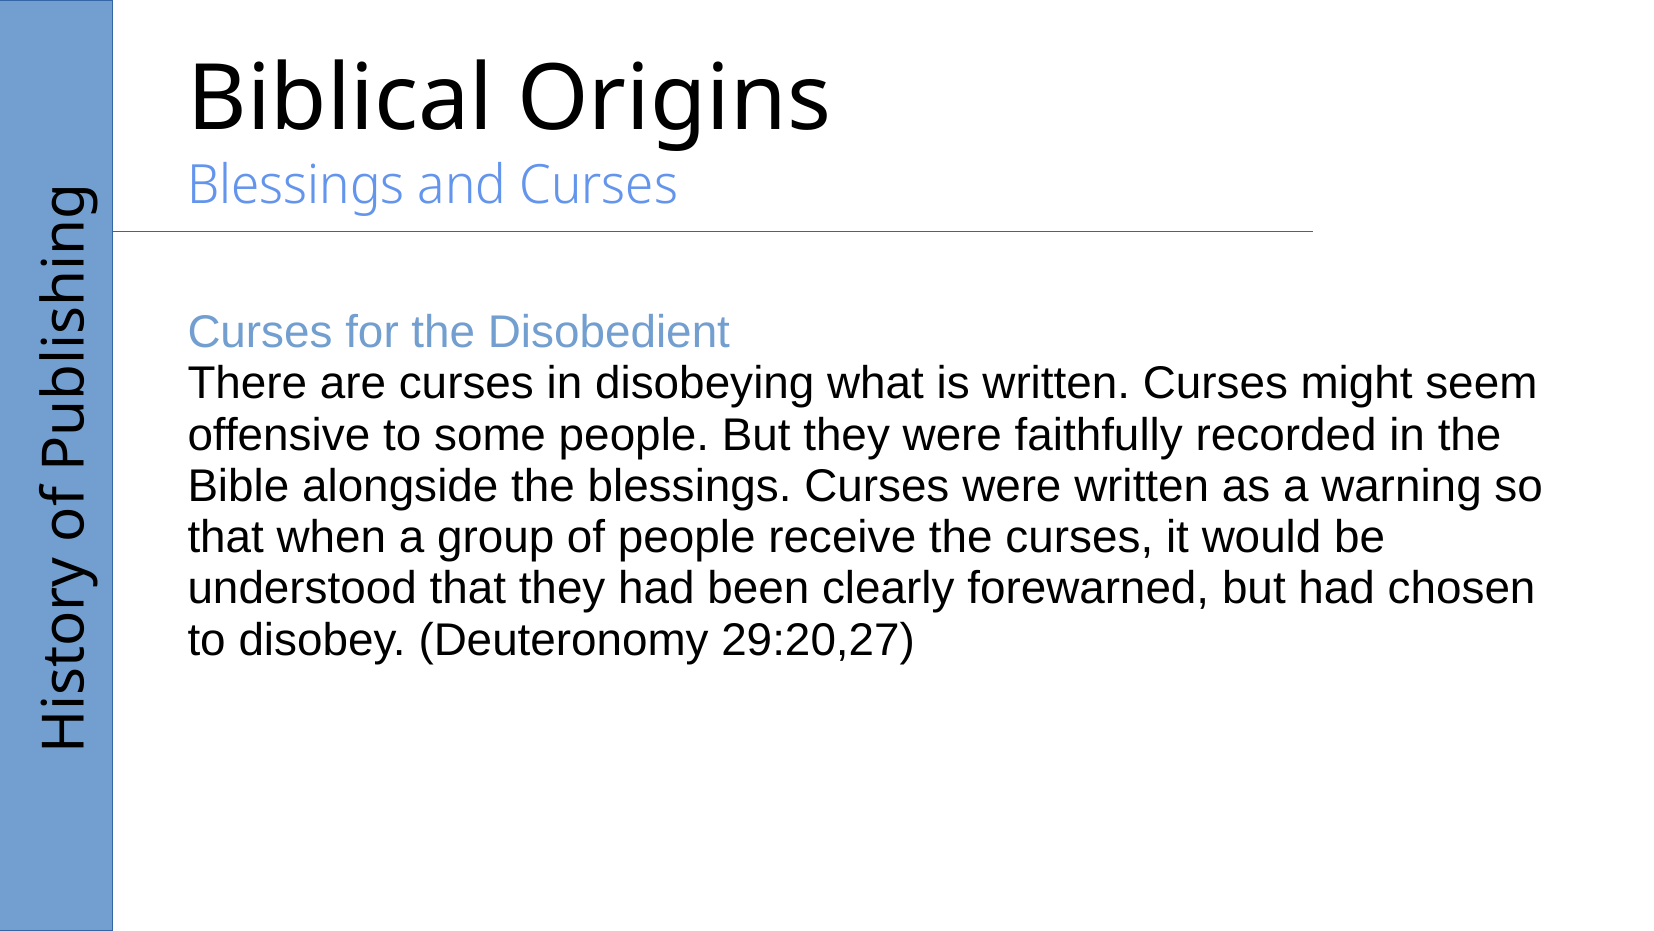

# Biblical Origins
Blessings and Curses
Curses for the Disobedient
There are curses in disobeying what is written. Curses might seem offensive to some people. But they were faithfully recorded in the Bible alongside the blessings. Curses were written as a warning so that when a group of people receive the curses, it would be understood that they had been clearly forewarned, but had chosen to disobey. (Deuteronomy 29:20,27)
History of Publishing